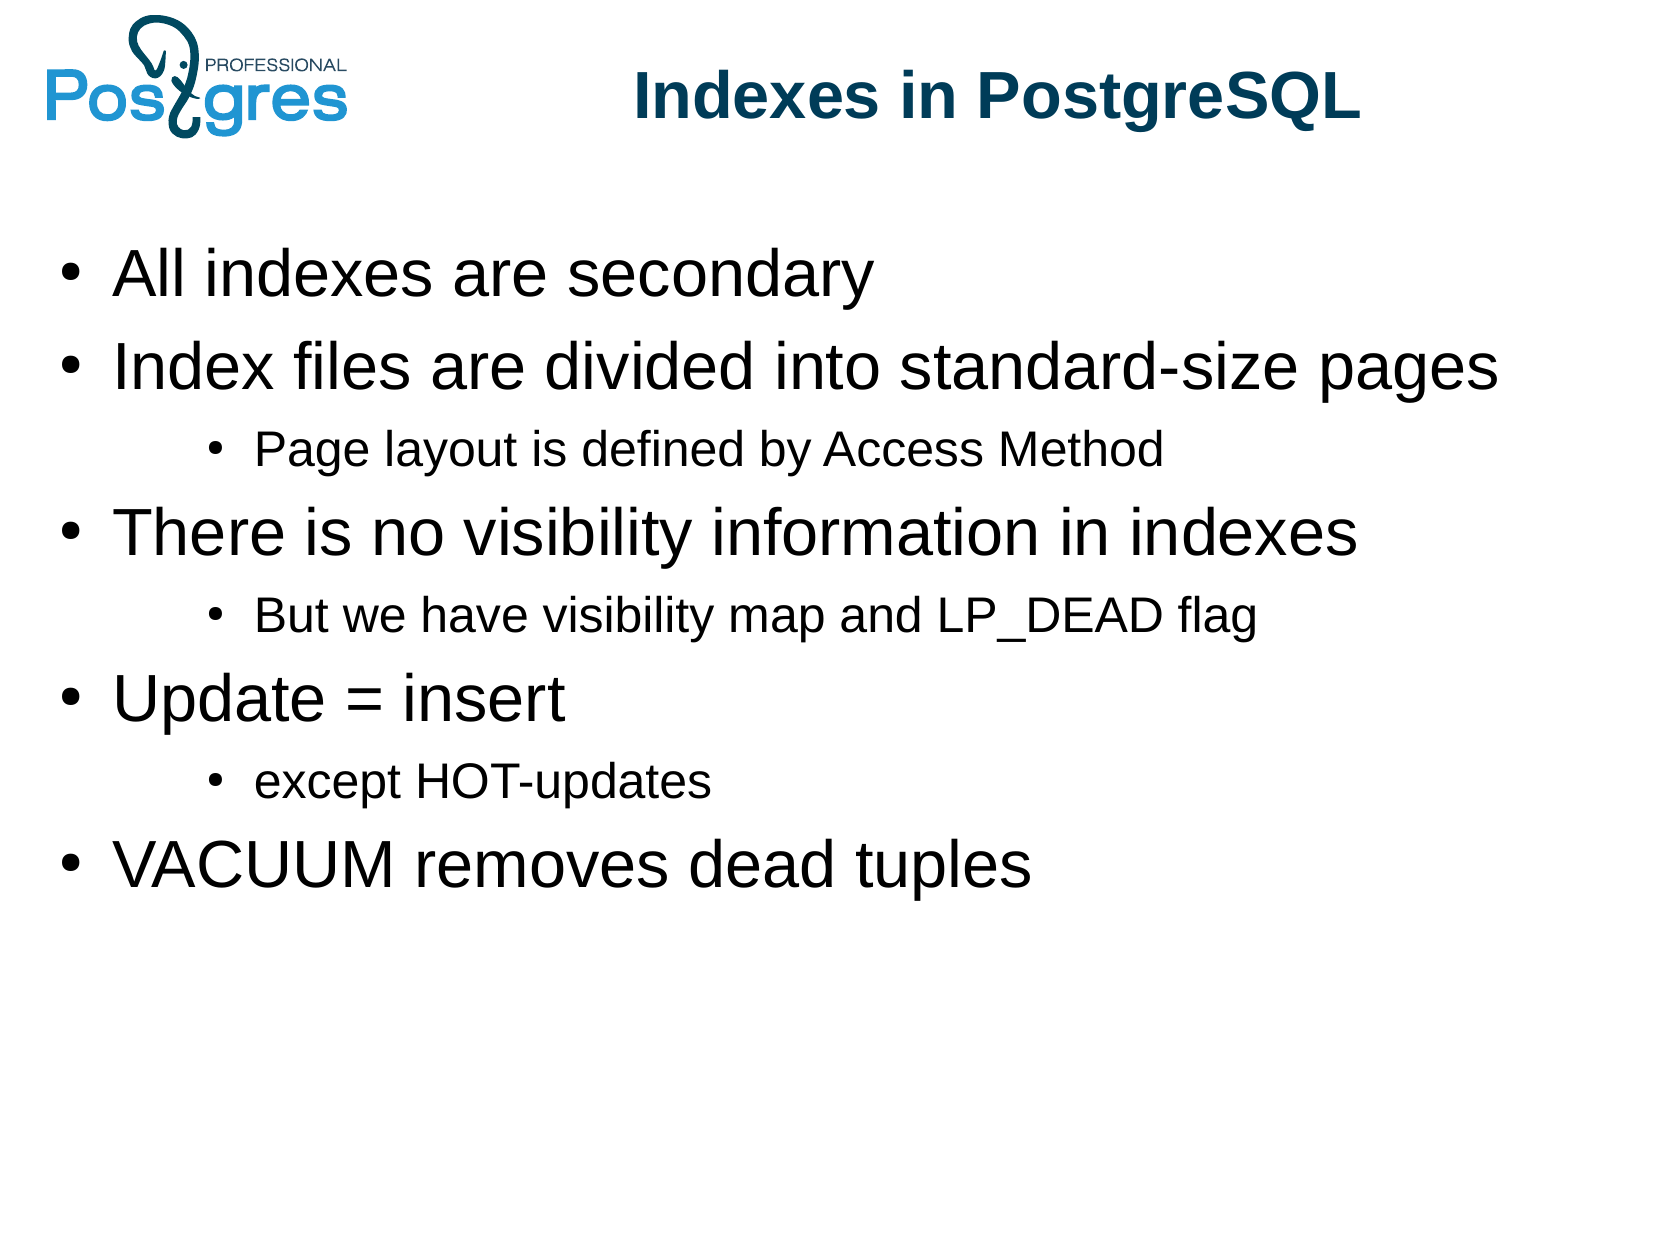

# Indexes in PostgreSQL
All indexes are secondary
Index files are divided into standard-size pages
Page layout is defined by Access Method
There is no visibility information in indexes
But we have visibility map and LP_DEAD flag
Update = insert
except HOT-updates
VACUUM removes dead tuples